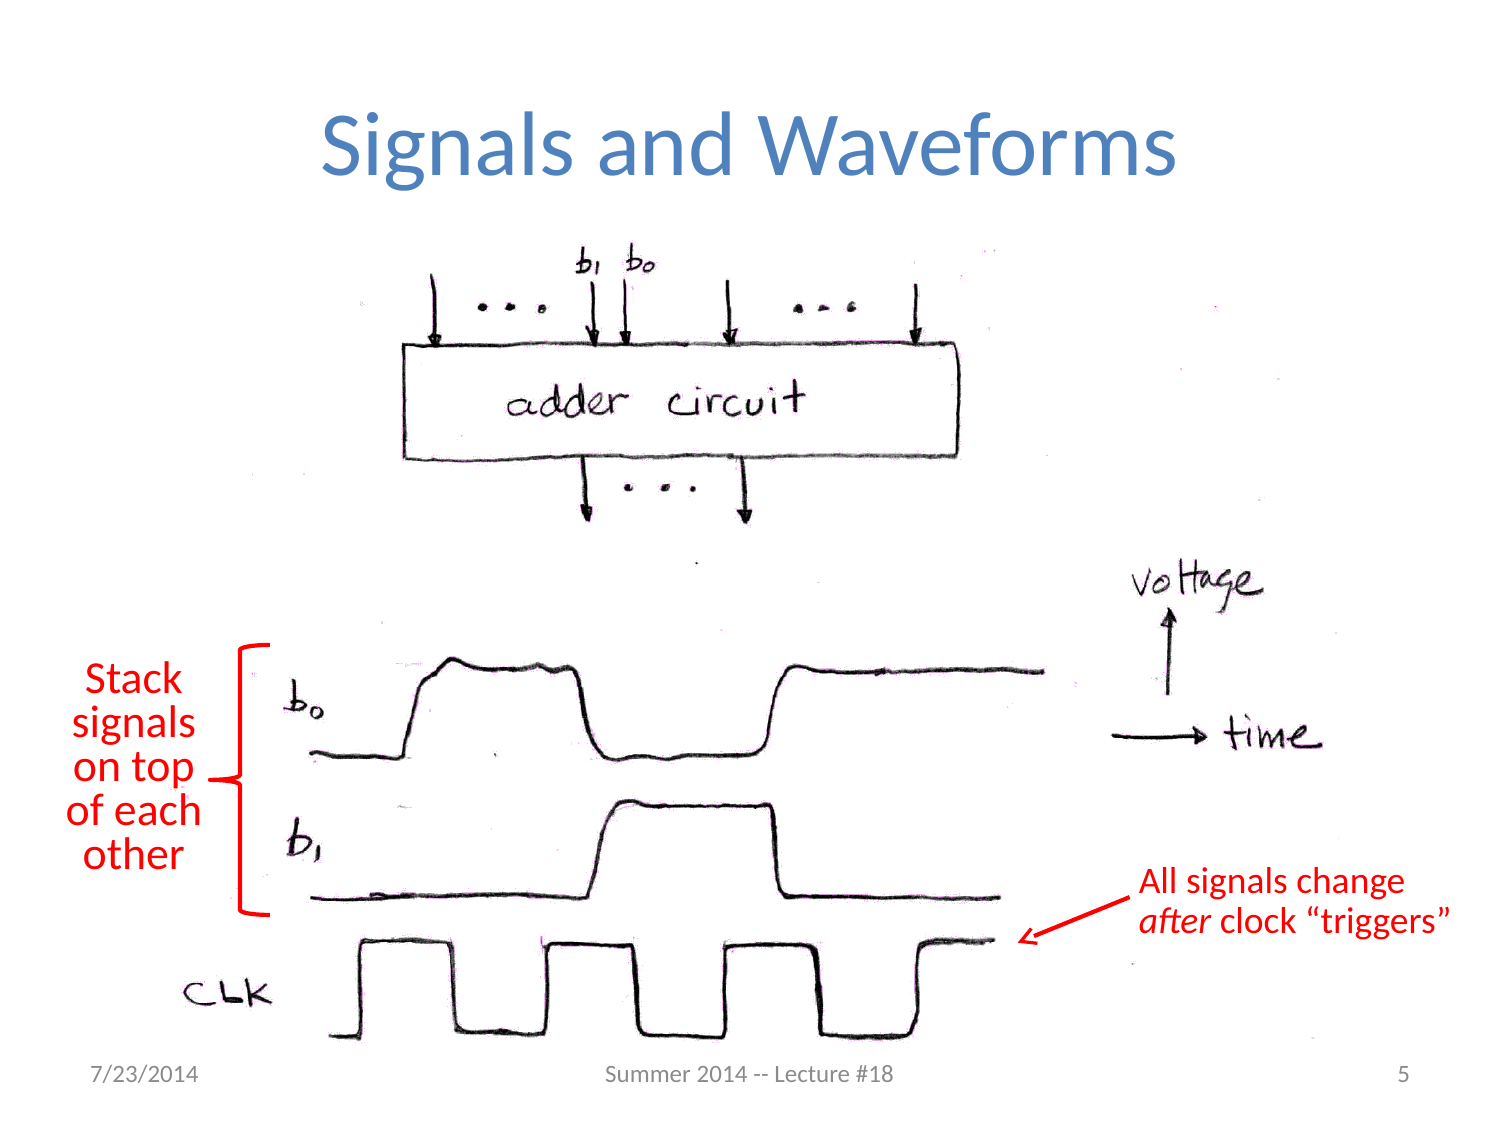

# Signals and Waveforms
Stack signals on top of each other
All signals change after clock “triggers”
7/23/2014
Summer 2014 -- Lecture #18